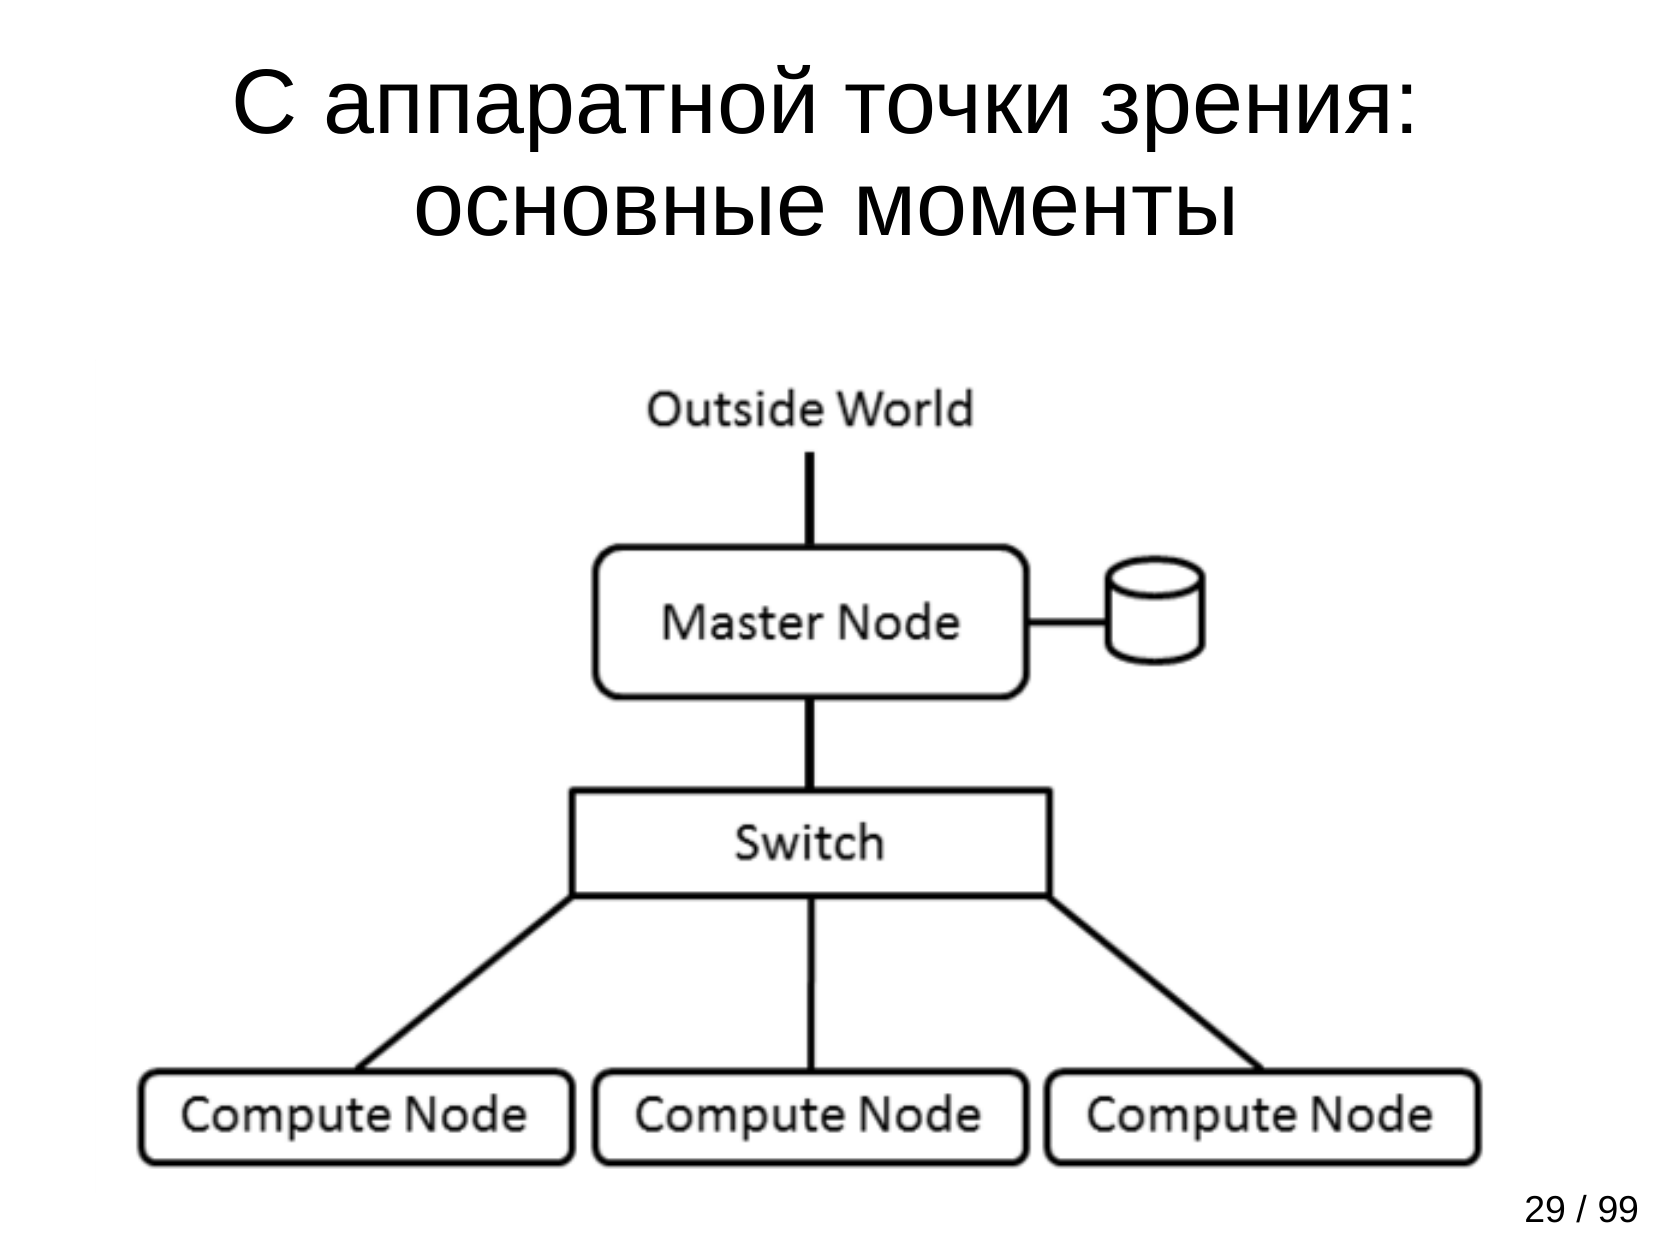

# С аппаратной точки зрения: основные моменты